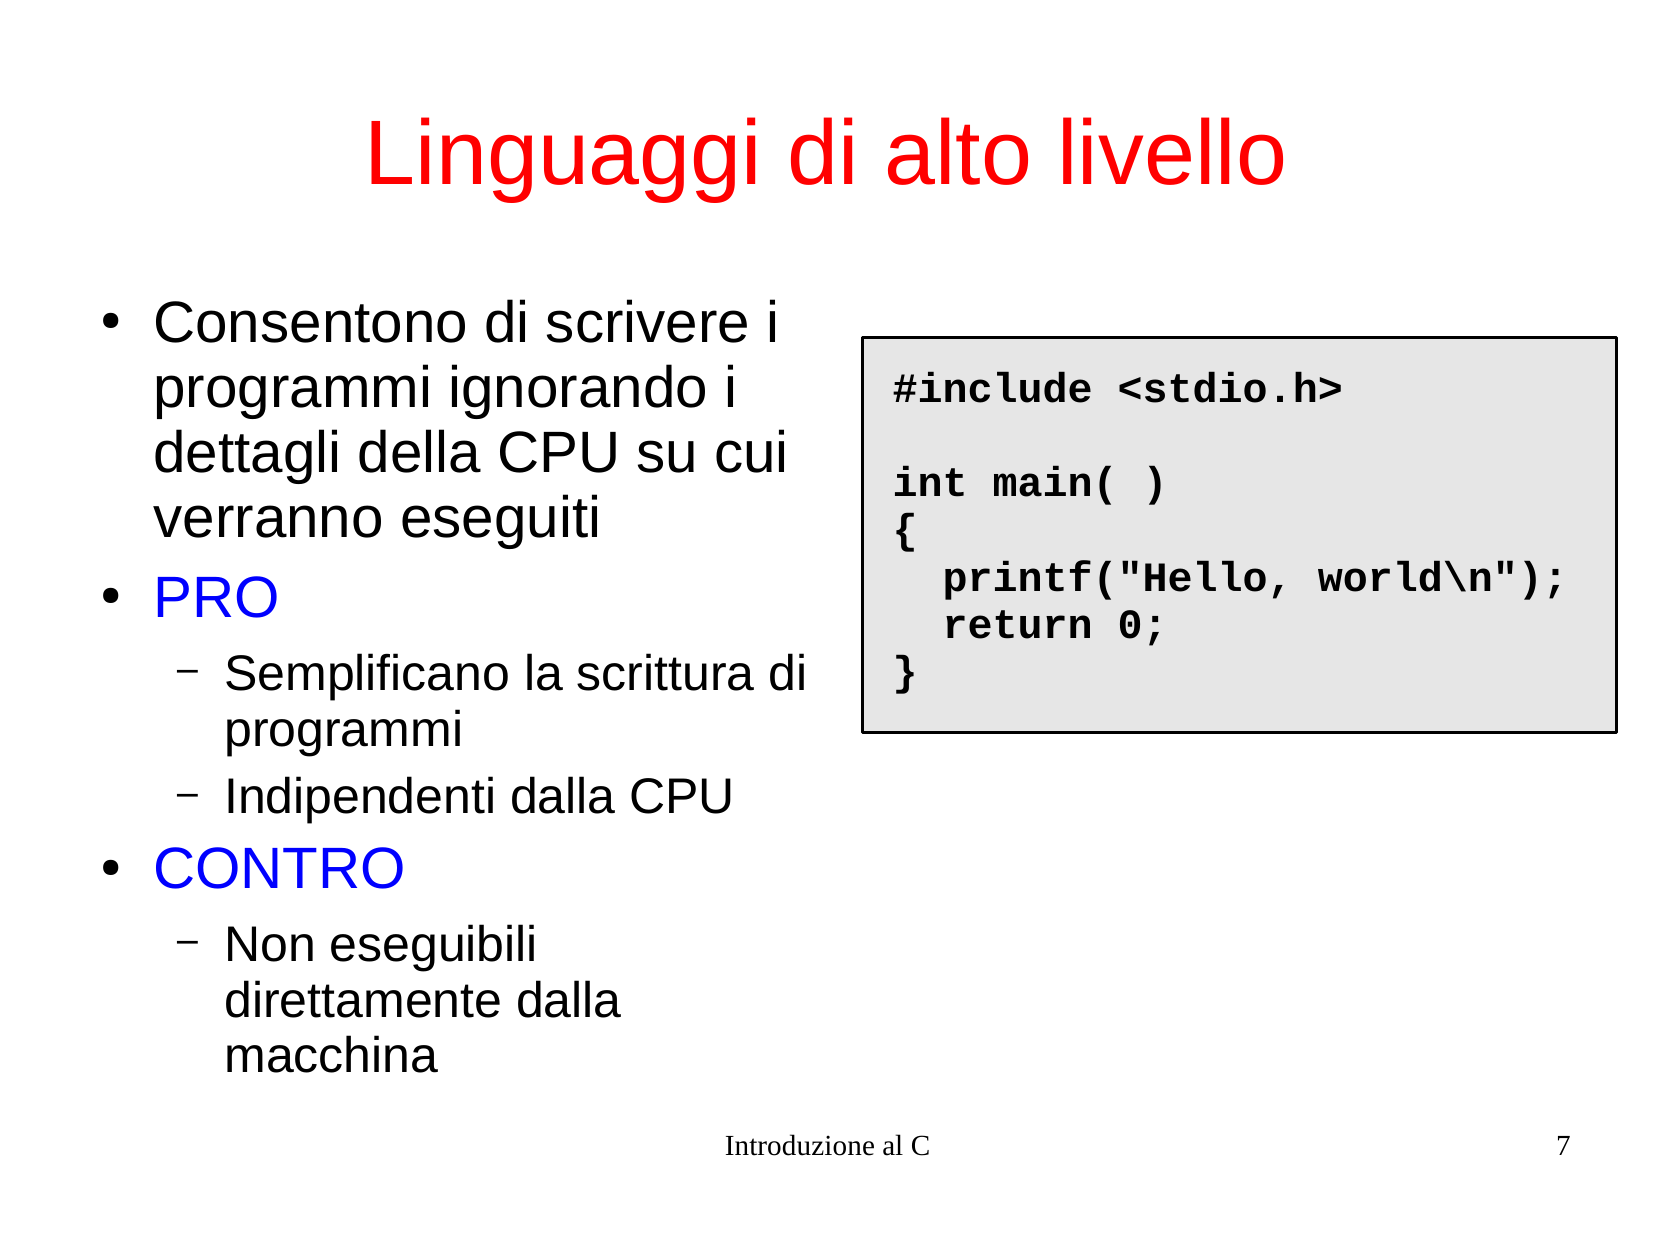

# Linguaggi di alto livello
Consentono di scrivere i programmi ignorando i dettagli della CPU su cui verranno eseguiti
PRO
Semplificano la scrittura di programmi
Indipendenti dalla CPU
CONTRO
Non eseguibili direttamente dalla macchina
#include <stdio.h>
int main( )
{
 printf("Hello, world\n");
 return 0;
}
Introduzione al C
7